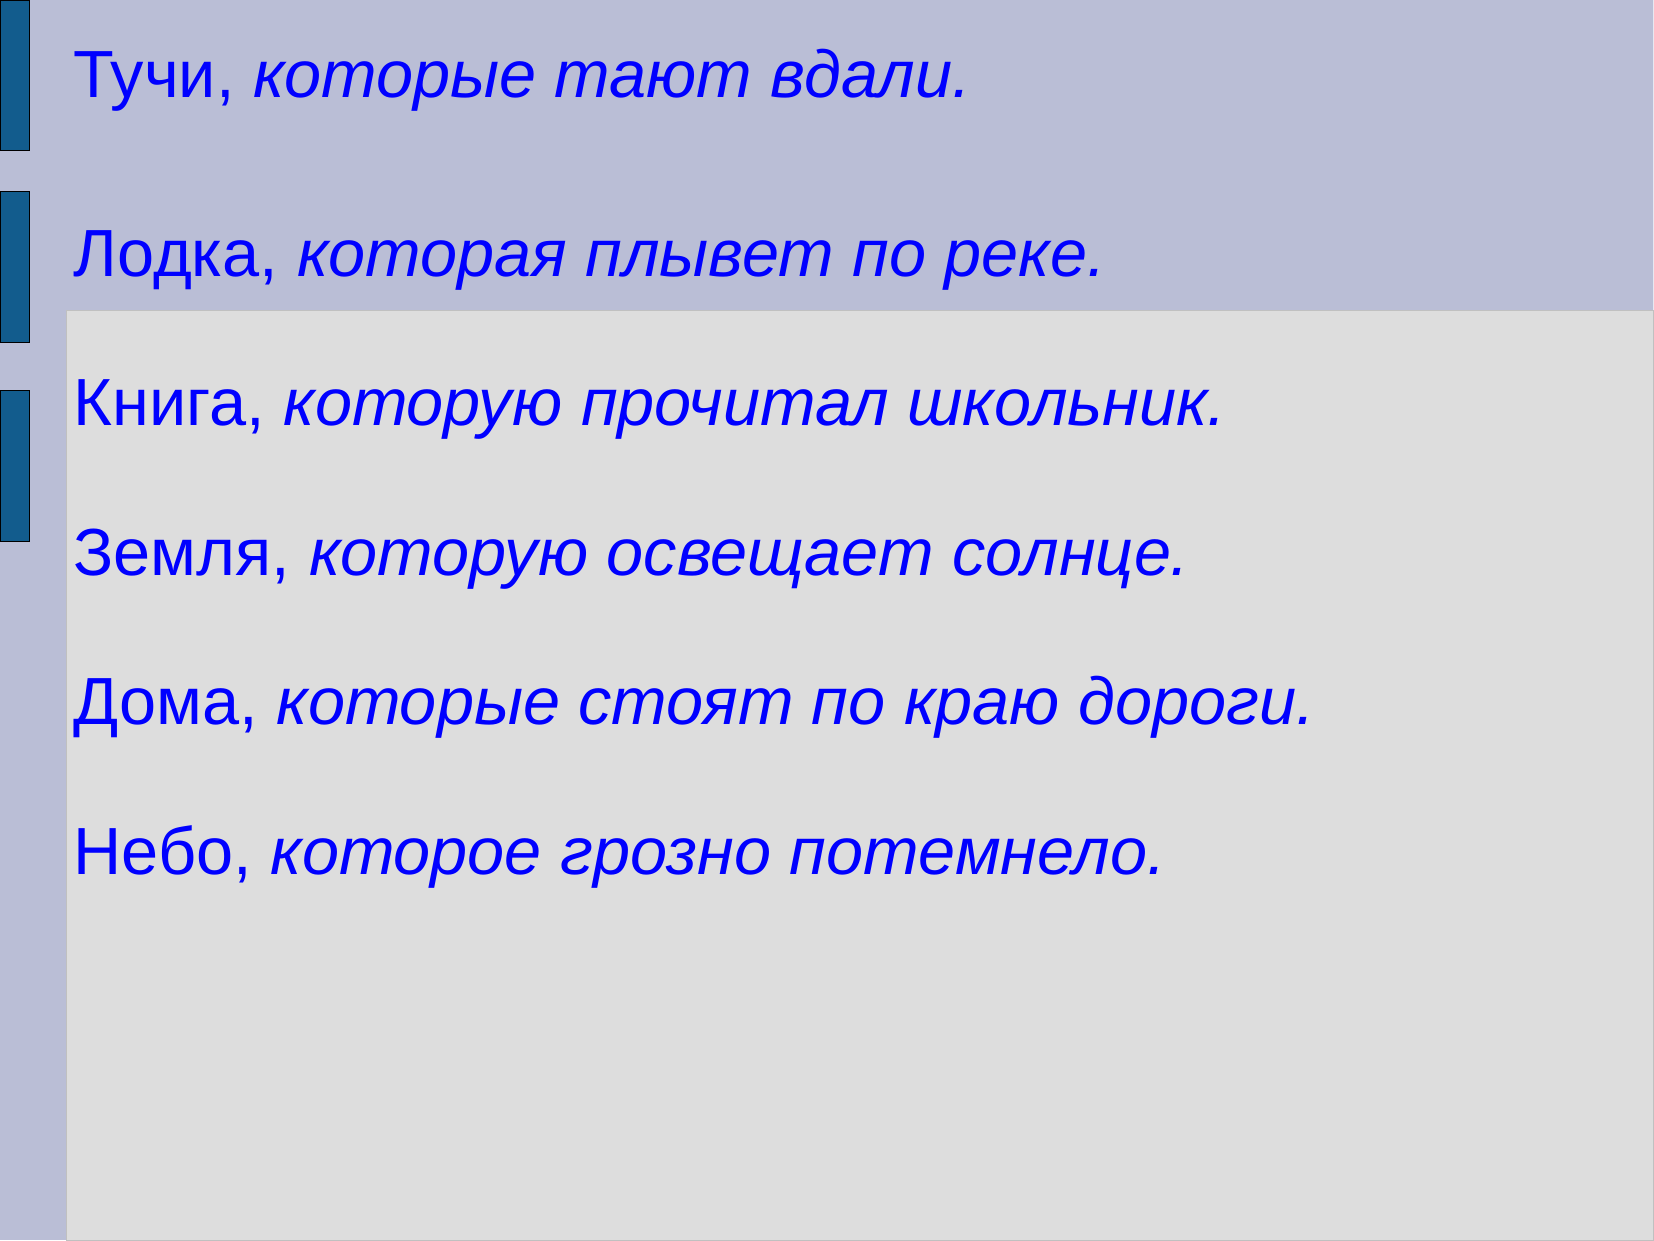

Тучи, которые тают вдали.
Лодка, которая плывет по реке.
Книга, которую прочитал школьник.
Земля, которую освещает солнце.
Дома, которые стоят по краю дороги.
Небо, которое грозно потемнело.